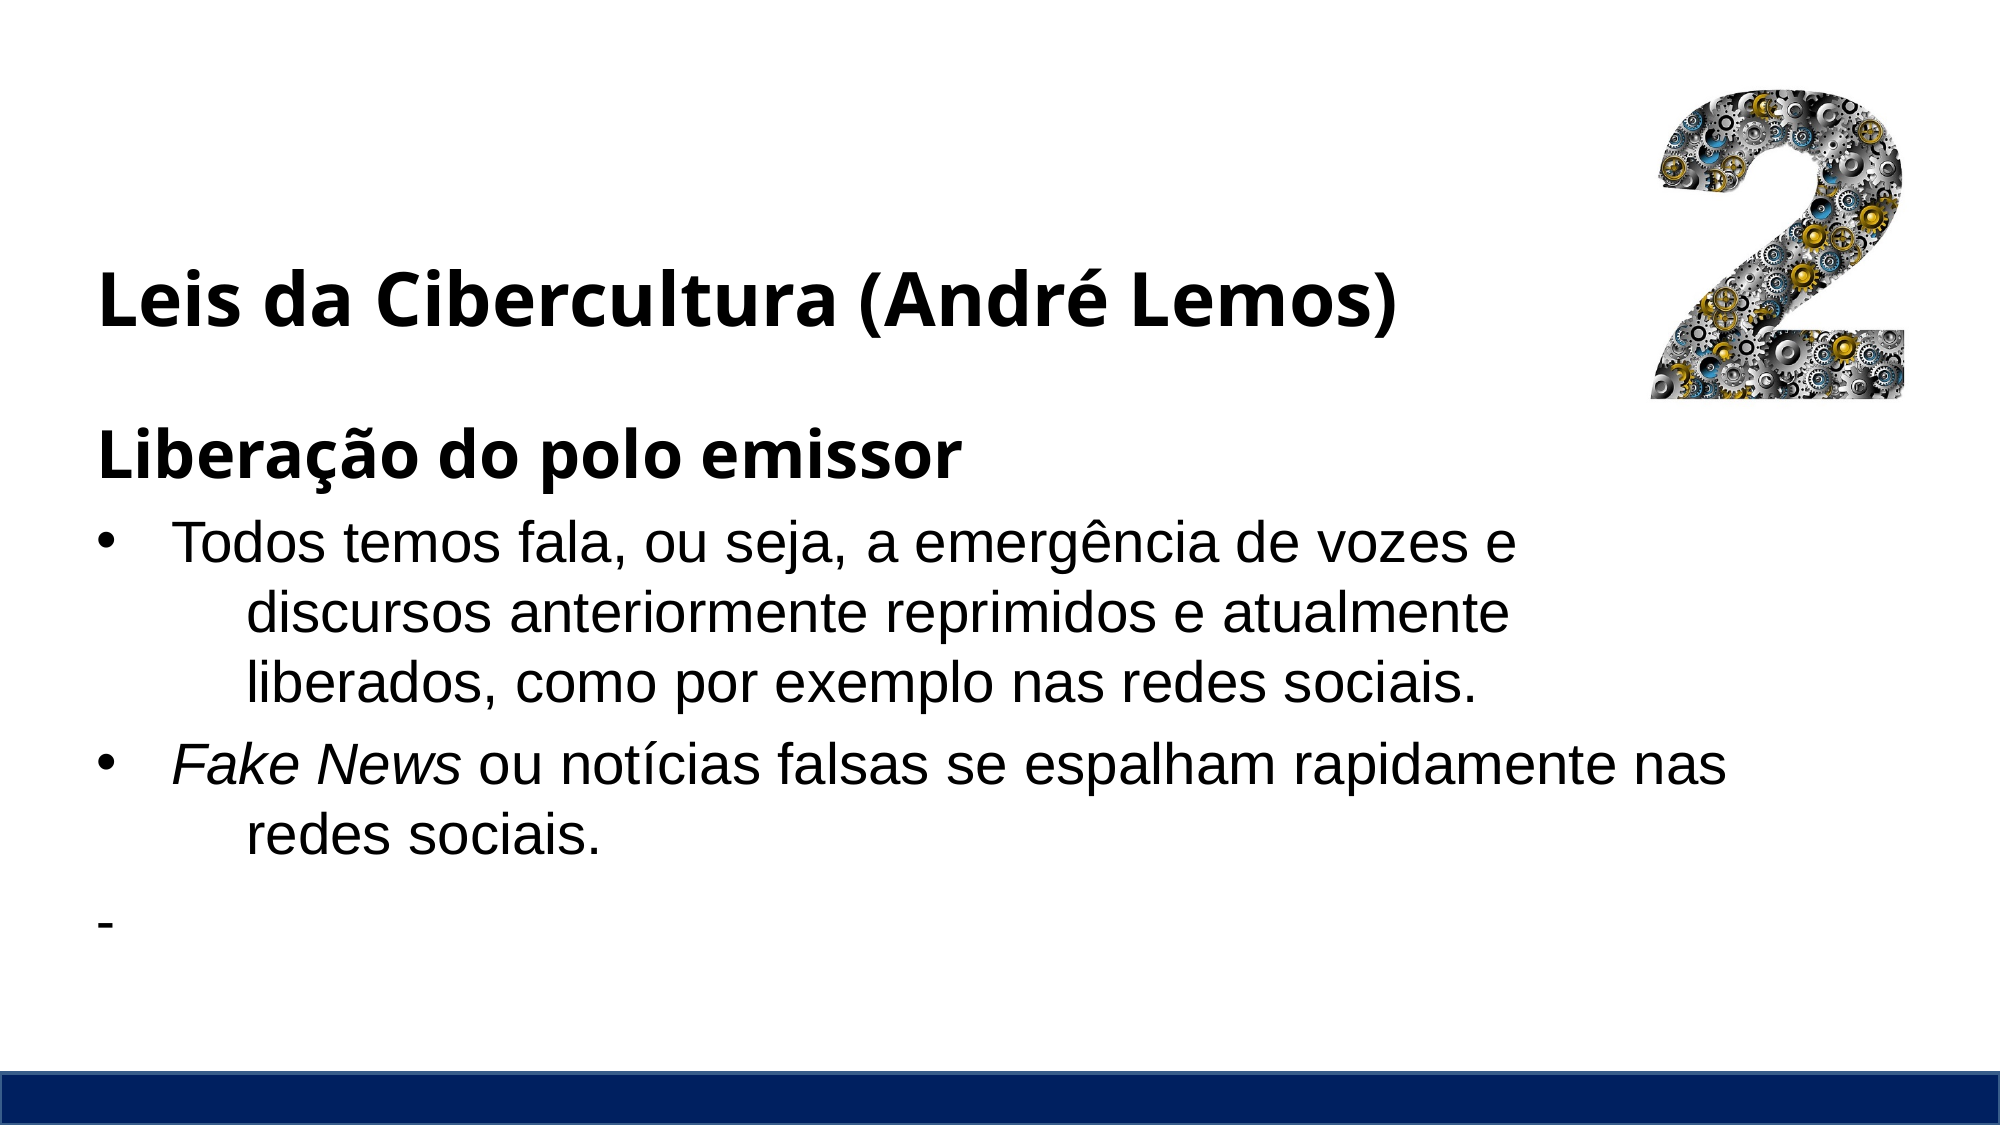

Leis da Cibercultura (André Lemos)
Liberação do polo emissor
Todos temos fala, ou seja, a emergência de vozes e discursos anteriormente reprimidos e atualmente liberados, como por exemplo nas redes sociais.
Fake News ou notícias falsas se espalham rapidamente nas redes sociais.